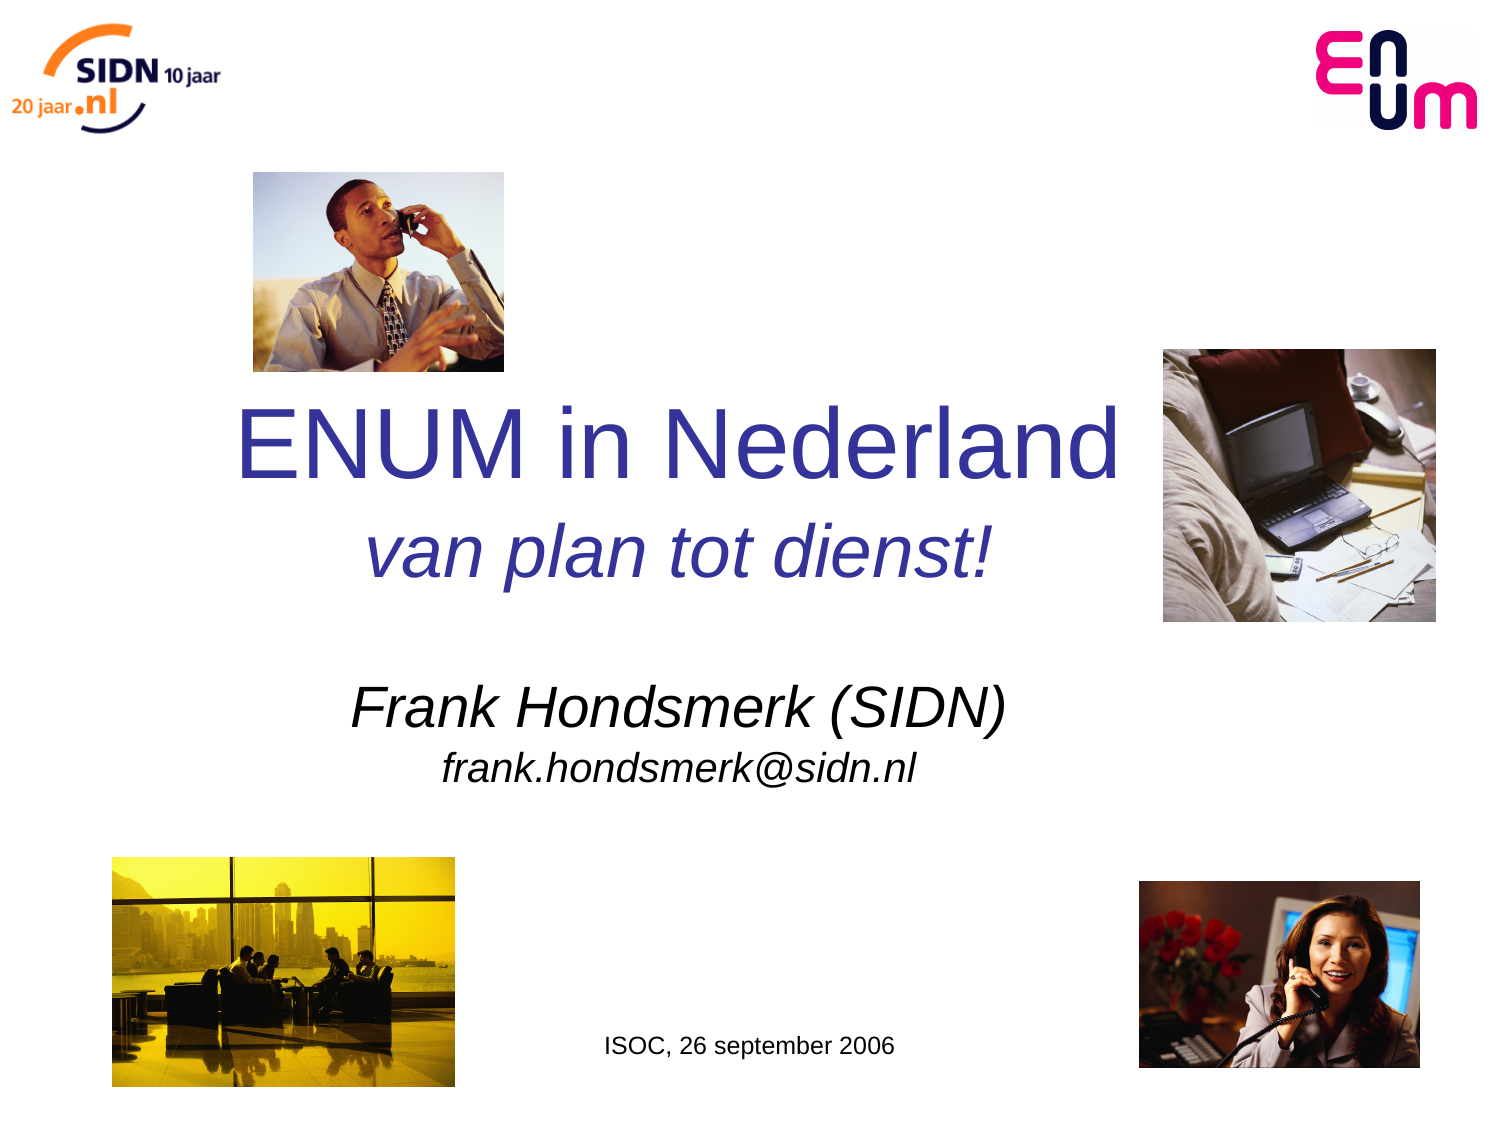

# ENUM in Nederland
van plan tot dienst!
Frank Hondsmerk (SIDN)
frank.hondsmerk@sidn.nl
ISOC, 26 september 2006
1